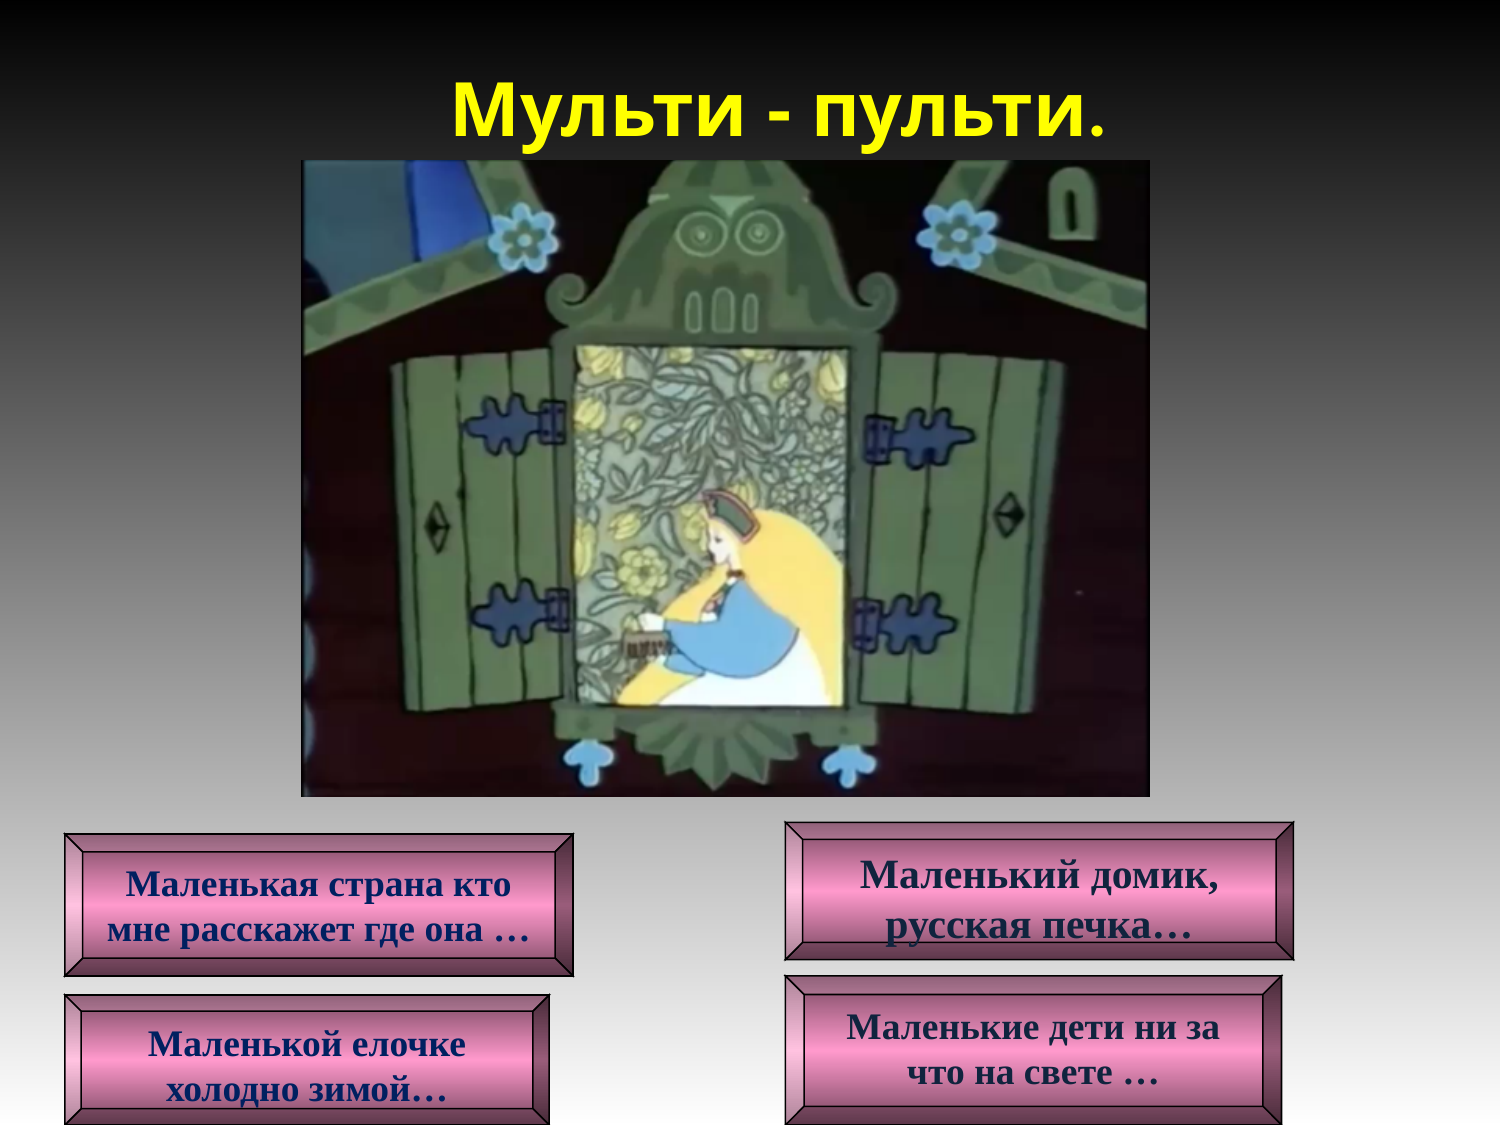

Мульти - пульти.
Маленький домик, русская печка…
Маленькая страна кто мне расскажет где она …
Маленькие дети ни за что на свете …
Маленькой елочке холодно зимой…